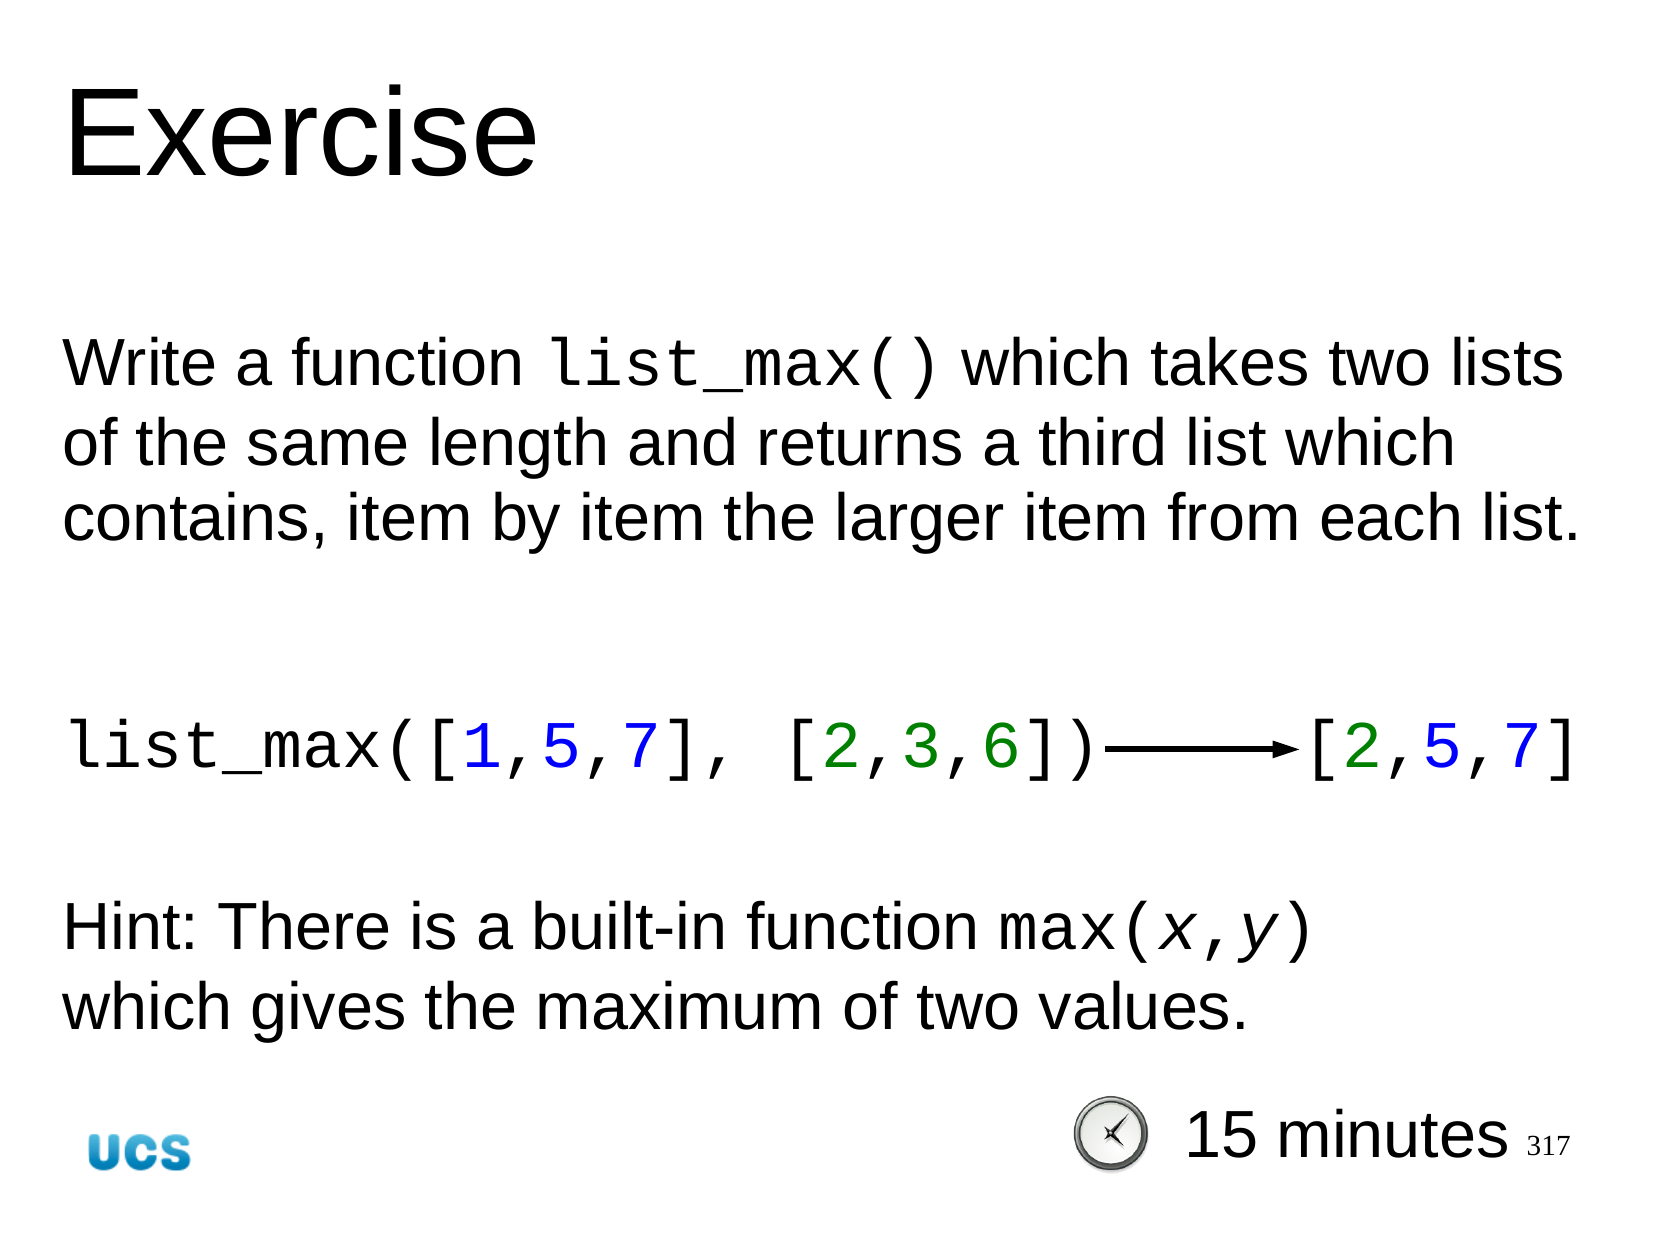

Exercise
Write a function list_max() which takes two lists
of the same length and returns a third list which
contains, item by item the larger item from each list.
list_max([1,5,7], [2,3,6])
[2,5,7]
Hint: There is a built-in function max(x,y)
which gives the maximum of two values.
15 minutes
317